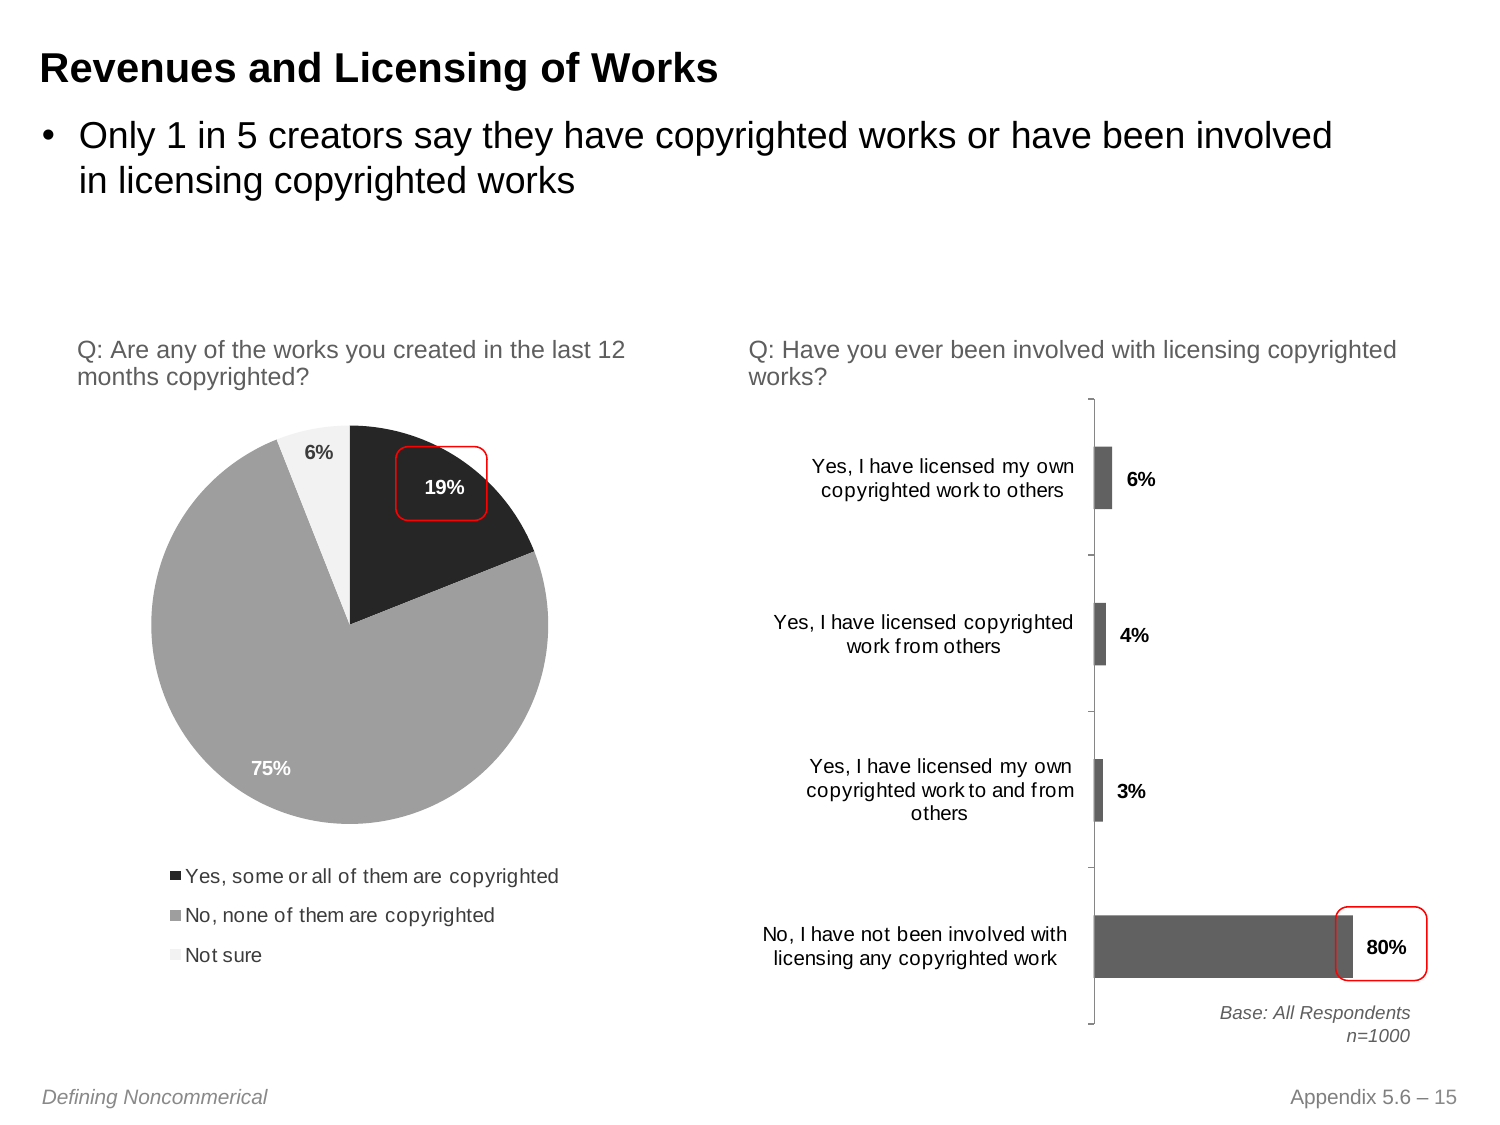

Revenues and Licensing of Works
Only 1 in 5 creators say they have copyrighted works or have been involved in licensing copyrighted works
Q: Are any of the works you created in the last 12 months copyrighted?
Q: Have you ever been involved with licensing copyrighted works?
Base: All Respondents
n=1000
Defining Noncommerical
Appendix 5.6 –